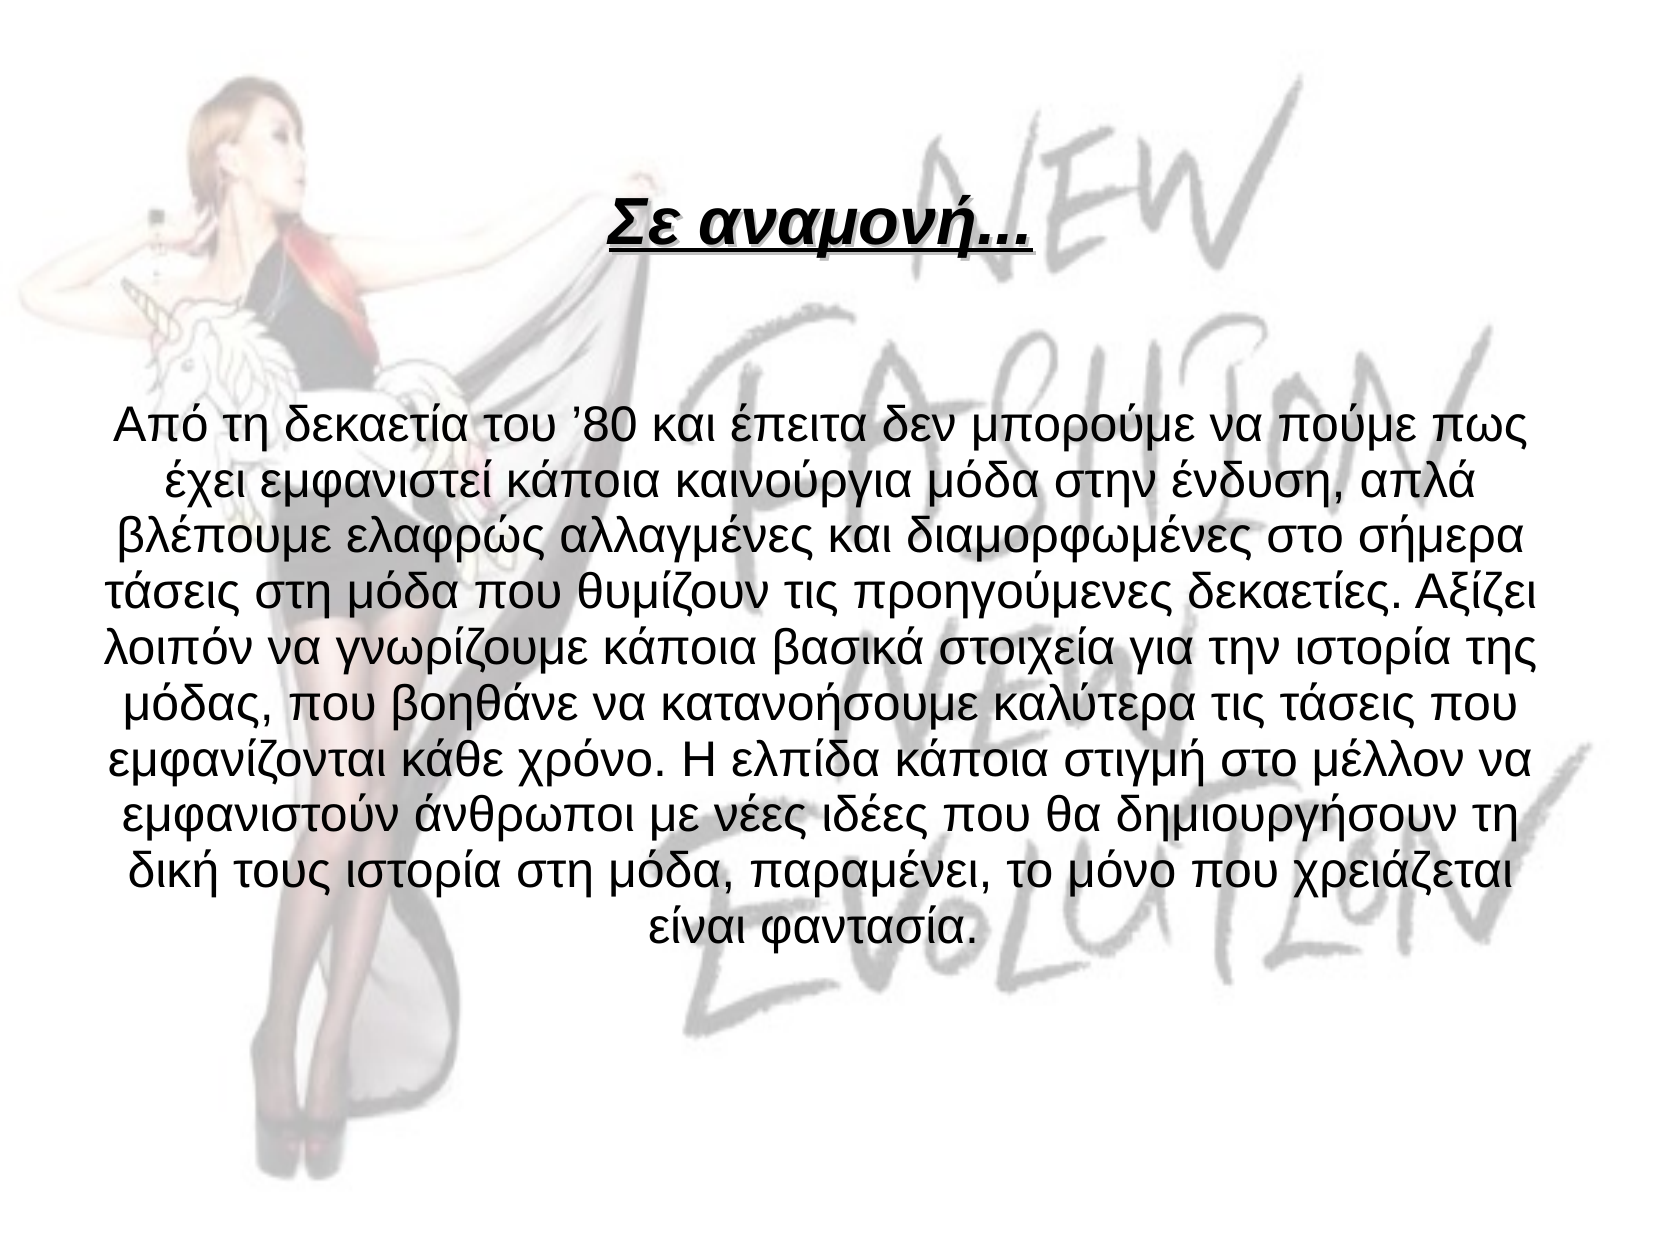

# Σε αναμονή...
Από τη δεκαετία του ’80 και έπειτα δεν μπορούμε να πούμε πως έχει εμφανιστεί κάποια καινούργια μόδα στην ένδυση, απλά βλέπουμε ελαφρώς αλλαγμένες και διαμορφωμένες στο σήμερα τάσεις στη μόδα που θυμίζουν τις προηγούμενες δεκαετίες. Αξίζει λοιπόν να γνωρίζουμε κάποια βασικά στοιχεία για την ιστορία της μόδας, που βοηθάνε να κατανοήσουμε καλύτερα τις τάσεις που εμφανίζονται κάθε χρόνο. Η ελπίδα κάποια στιγμή στο μέλλον να εμφανιστούν άνθρωποι με νέες ιδέες που θα δημιουργήσουν τη δική τους ιστορία στη μόδα, παραμένει, το μόνο που χρειάζεται είναι φαντασία.